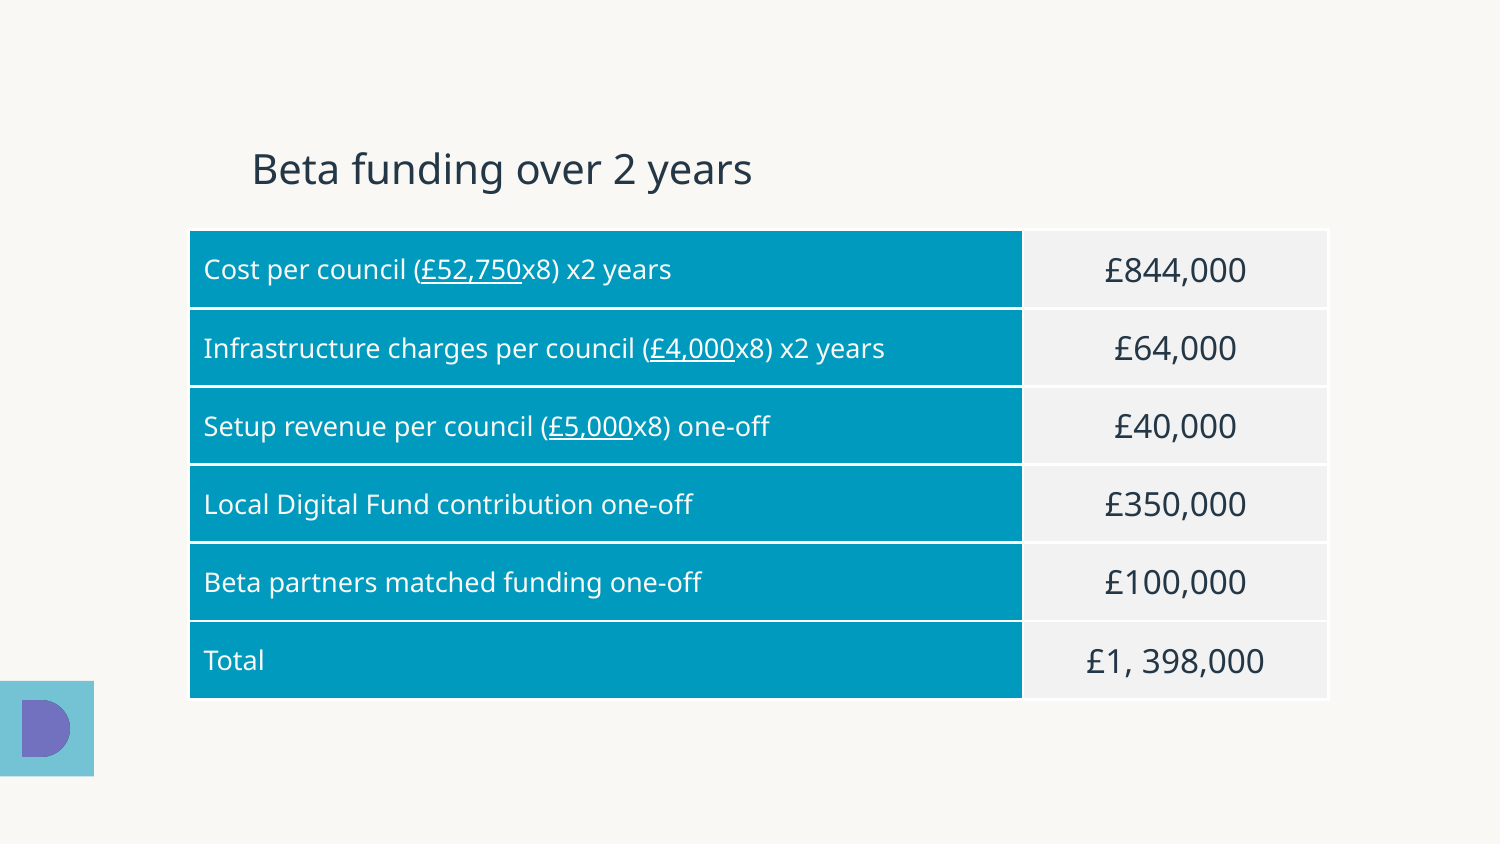

# Beta funding over 2 years
| Cost per council (£52,750x8) x2 years | £844,000 |
| --- | --- |
| Infrastructure charges per council (£4,000x8) x2 years | £64,000 |
| Setup revenue per council (£5,000x8) one-off | £40,000 |
| Local Digital Fund contribution one-off | £350,000 |
| Beta partners matched funding one-off | £100,000 |
| Total | £1, 398,000 |